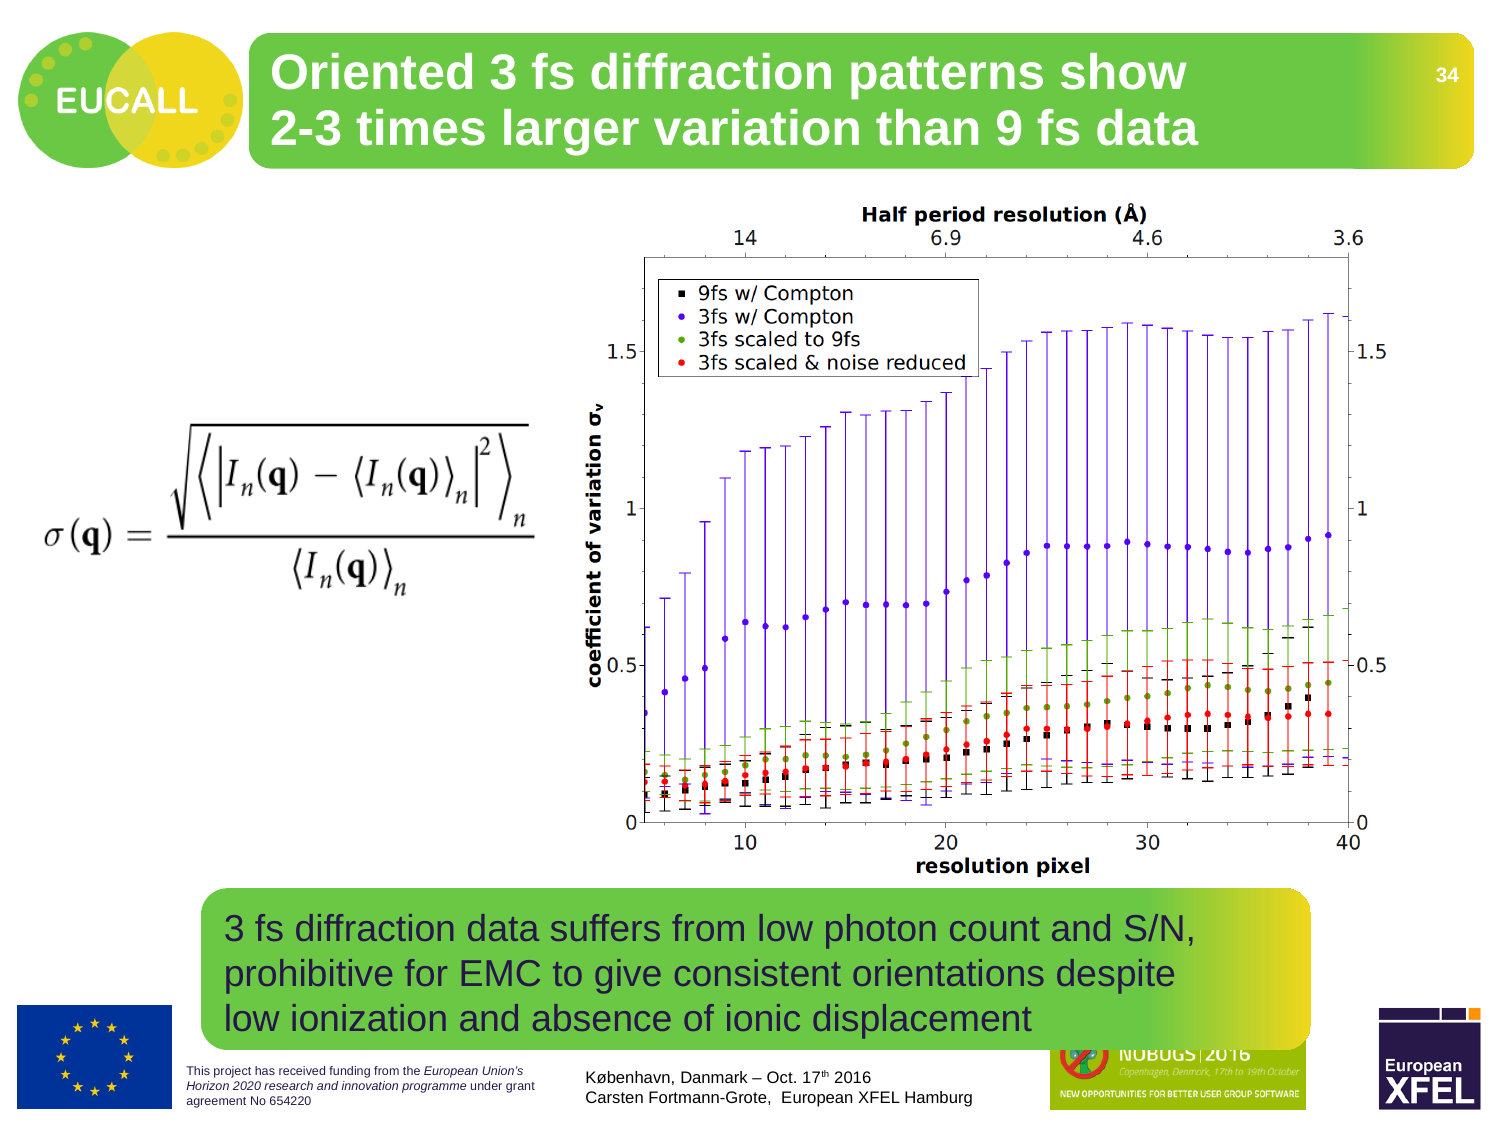

# Oriented 3 fs diffraction patterns show 2-3 times larger variation than 9 fs data
3 fs diffraction data suffers from low photon count and S/N, prohibitive for EMC to give consistent orientations despite
low ionization and absence of ionic displacement